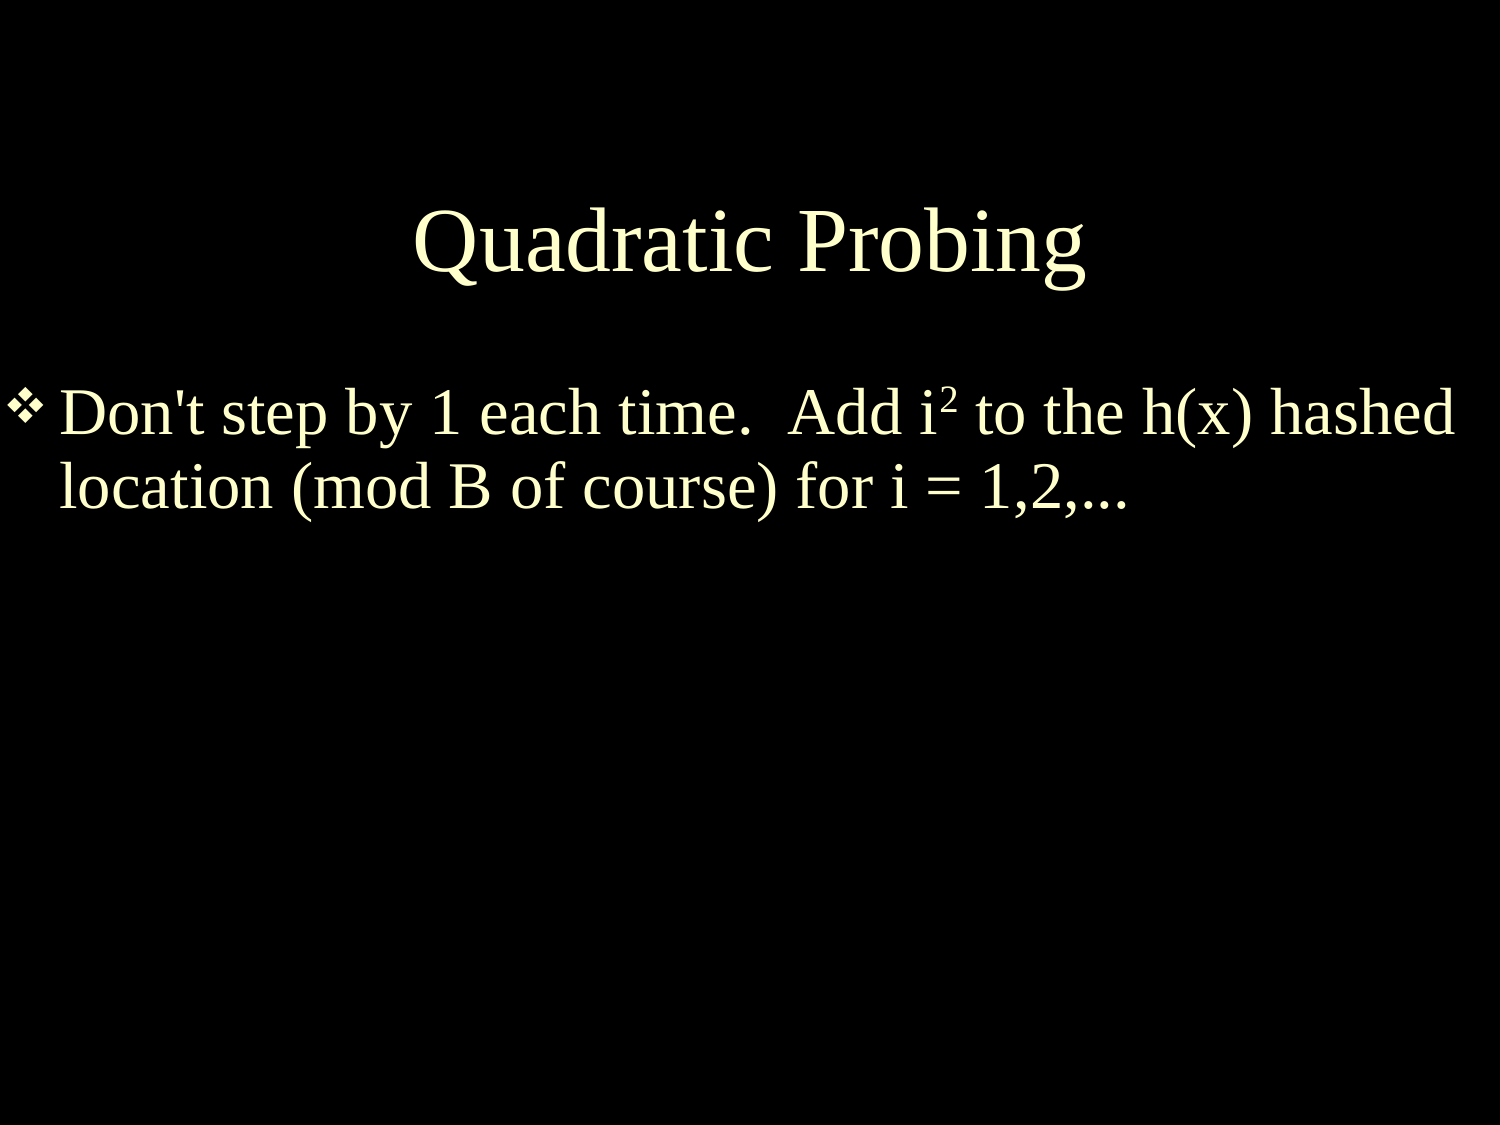

# Quadratic Probing
Don't step by 1 each time. Add i2 to the h(x) hashed location (mod B of course) for i = 1,2,...